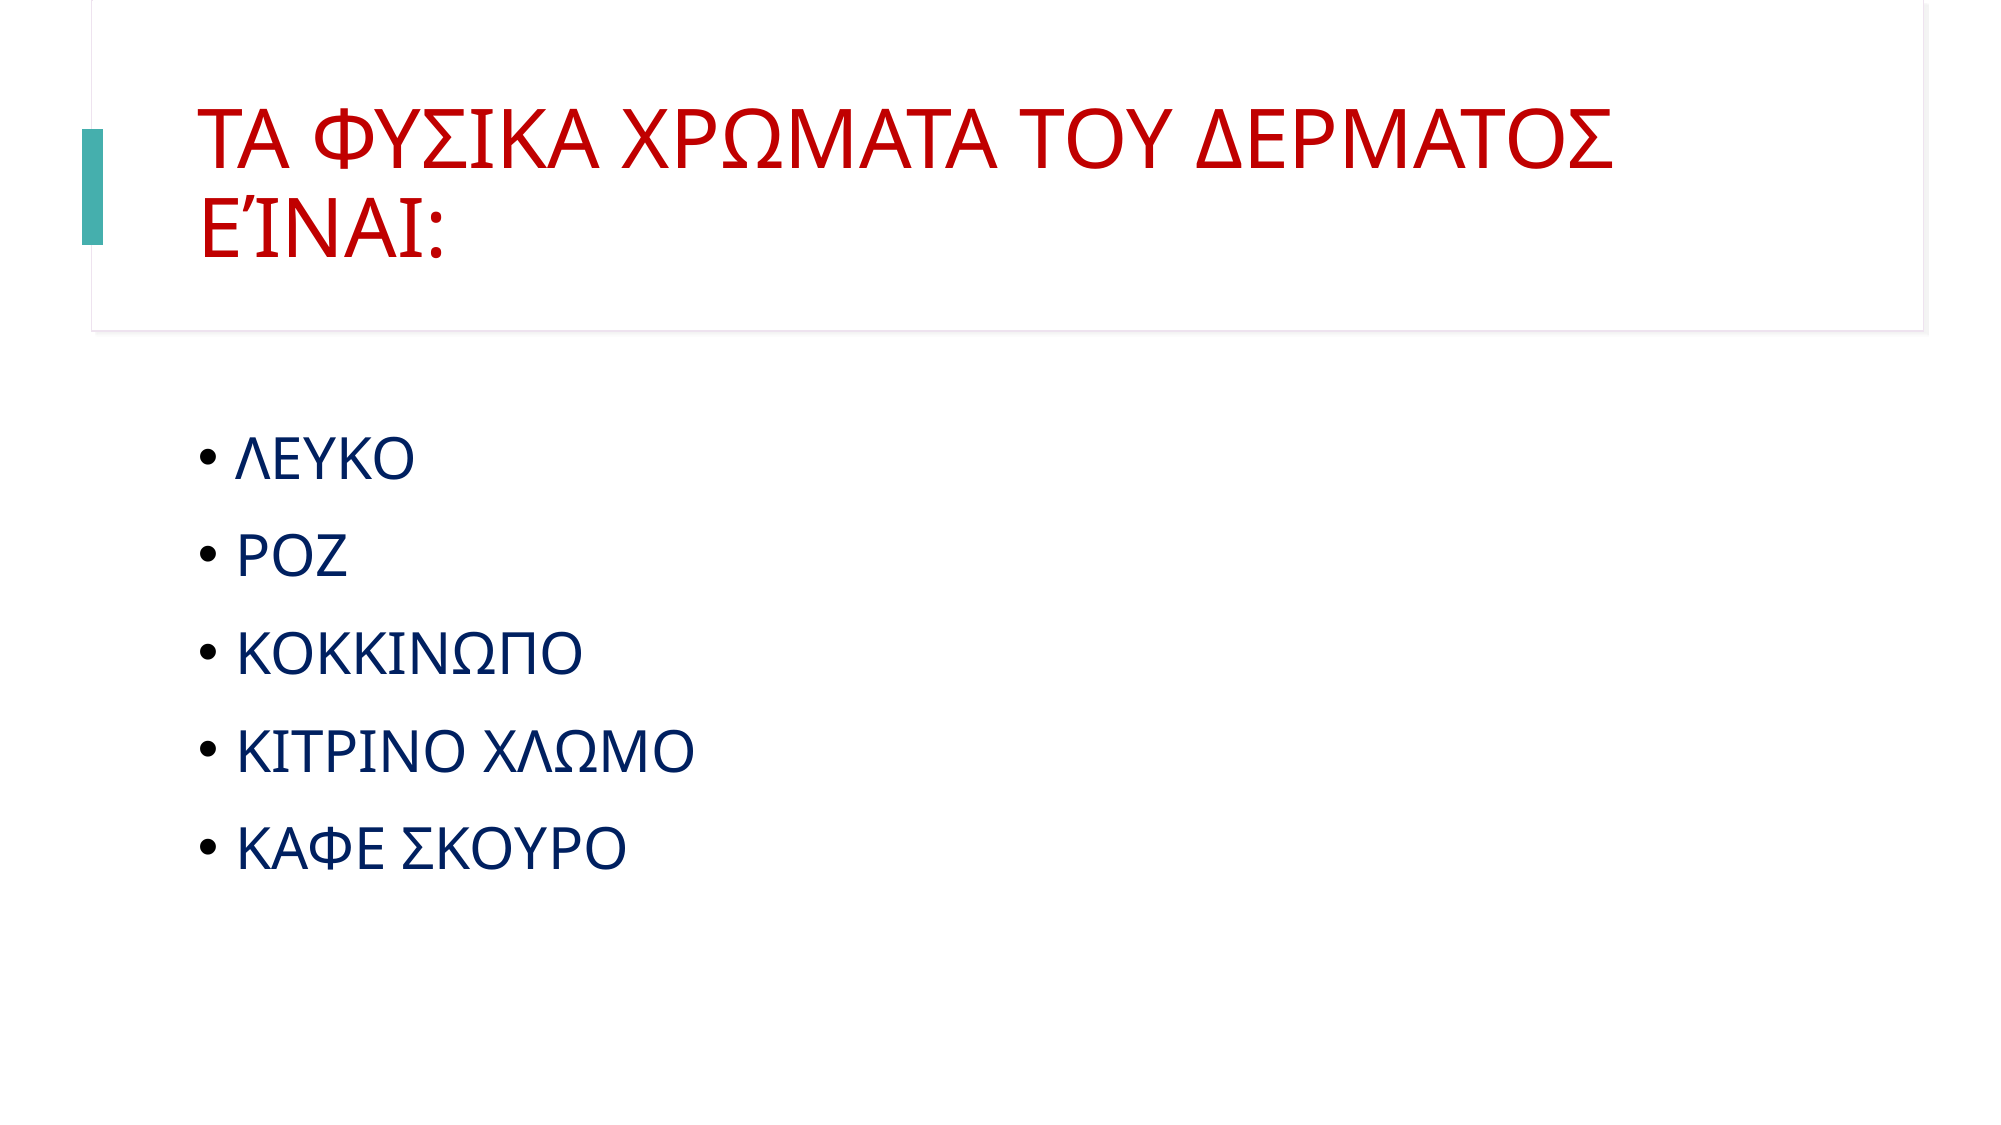

# ΤΑ ΦΥΣΙΚΑ ΧΡΩΜΑΤΑ ΤΟΥ ΔΕΡΜΑΤΟΣ ΕΊΝΑΙ:
ΛΕΥΚΟ
ΡΟΖ
ΚΟΚΚΙΝΩΠΟ
ΚΙΤΡΙΝΟ ΧΛΩΜΟ
ΚΑΦΕ ΣΚΟΥΡΟ